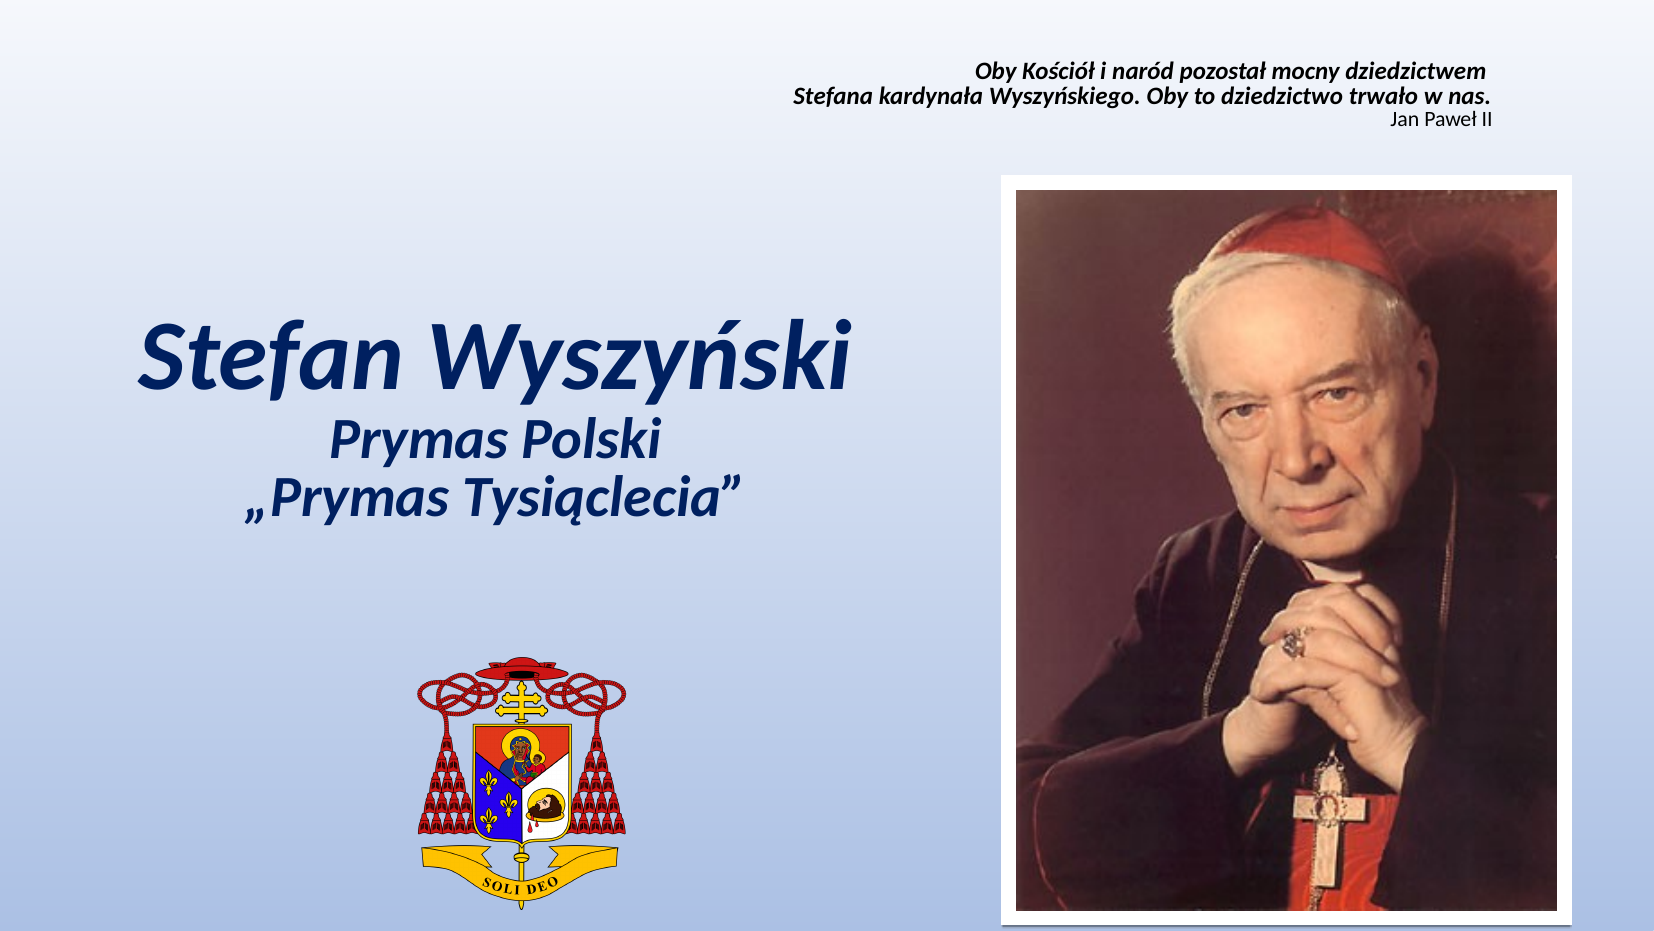

Oby Kościół i naród pozostał mocny dziedzictwem
Stefana kardynała Wyszyńskiego. Oby to dziedzictwo trwało w nas.
Jan Paweł II
Stefan Wyszyński
Prymas Polski
„Prymas Tysiąclecia”